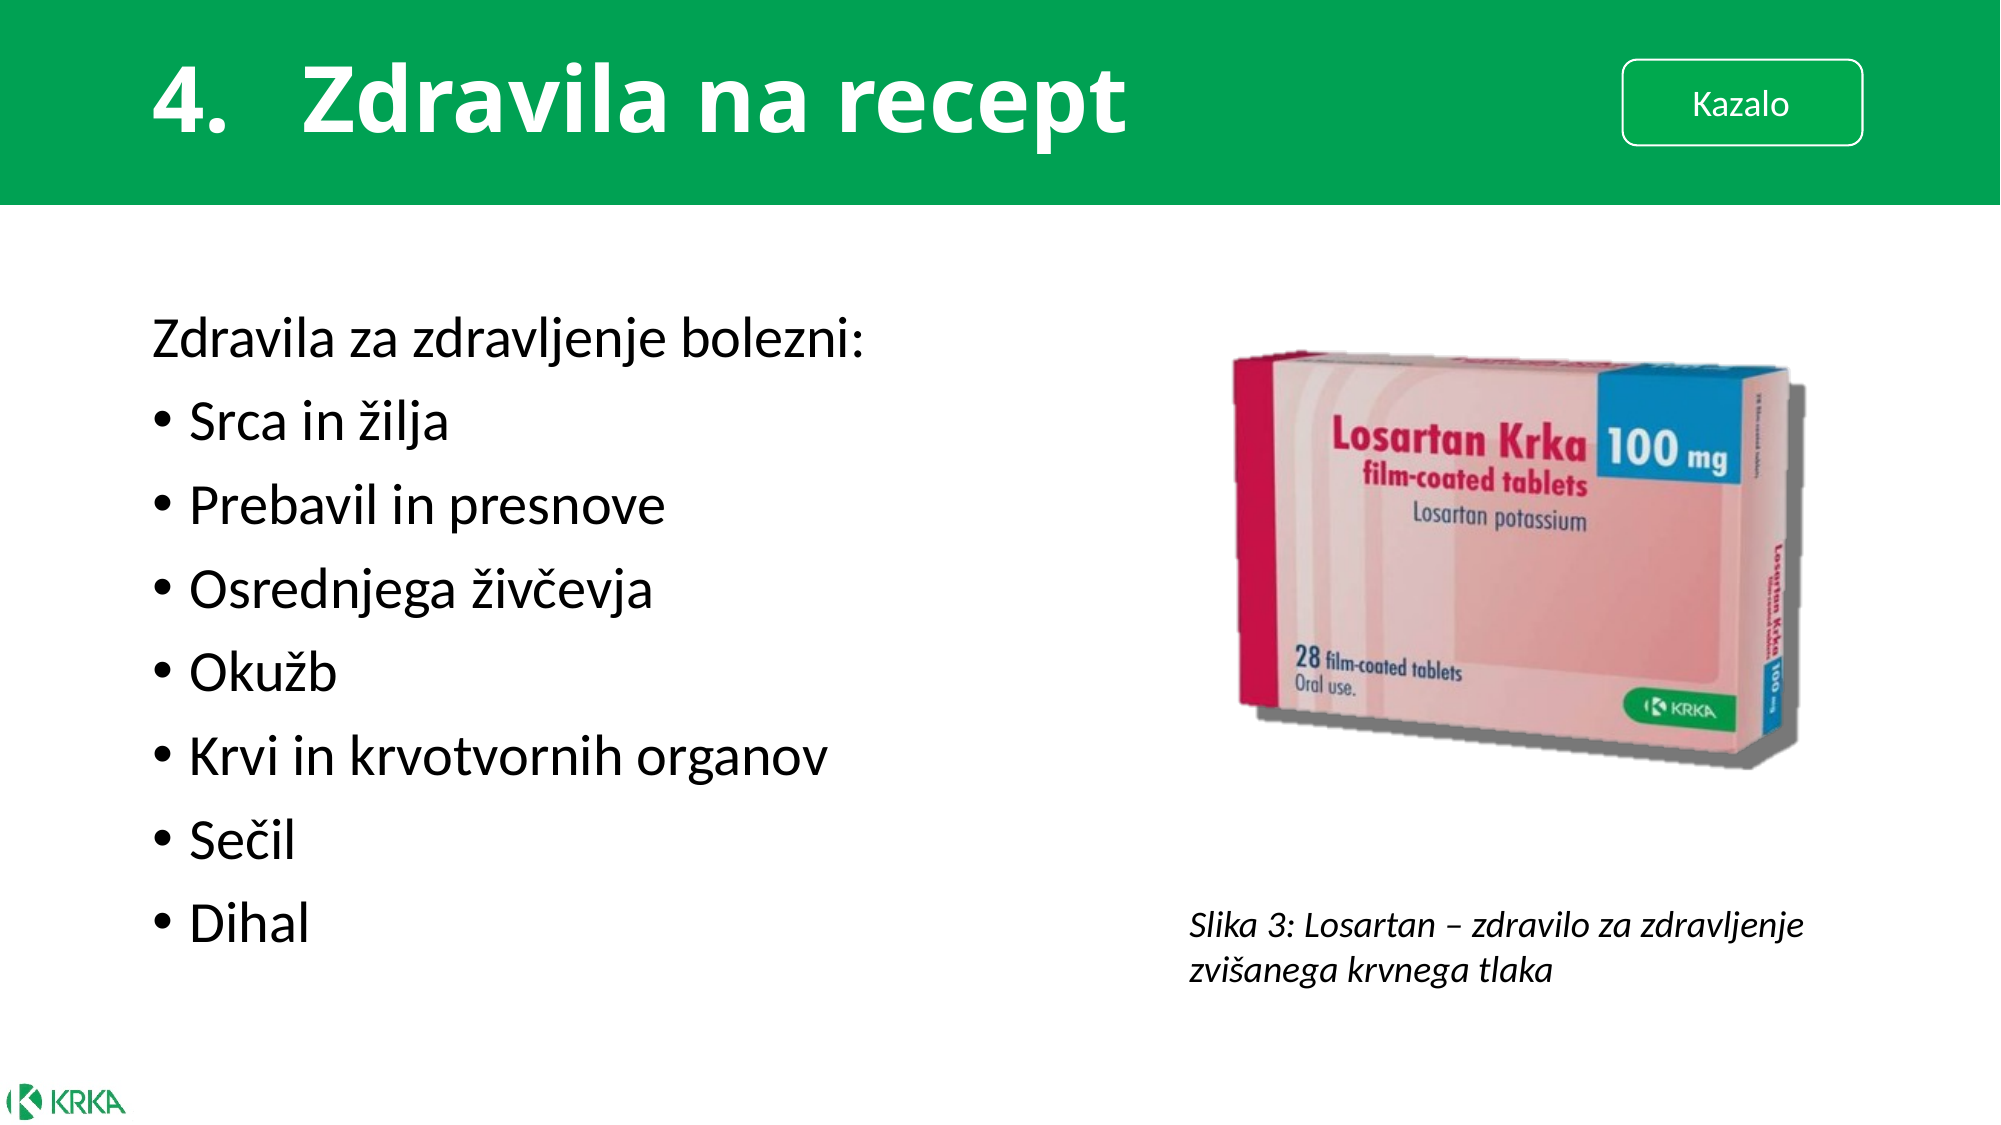

# 4.	Zdravila na recept
Zdravila za zdravljenje bolezni:
Srca in žilja
Prebavil in presnove
Osrednjega živčevja
Okužb
Krvi in krvotvornih organov
Sečil
Dihal
Slika 3: Losartan – zdravilo za zdravljenje zvišanega krvnega tlaka